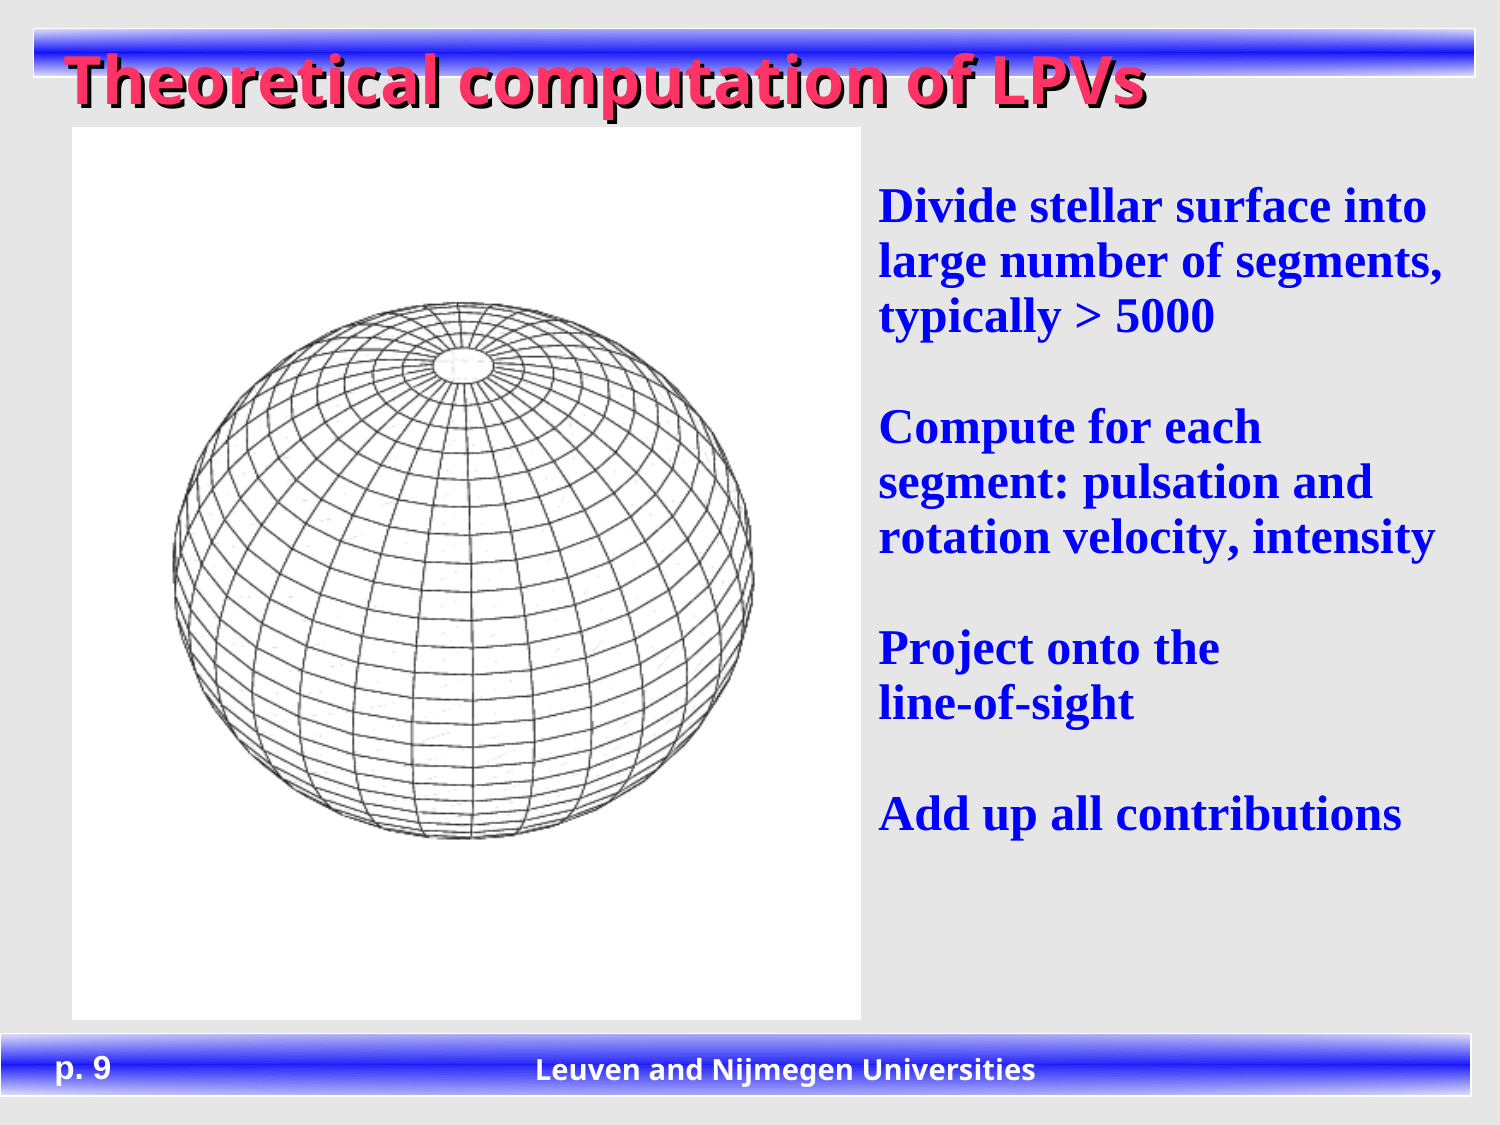

# Theoretical computation of LPVs
Divide stellar surface into large number of segments,
typically > 5000
Compute for each segment: pulsation and rotation velocity, intensity
Project onto the
line-of-sight
Add up all contributions